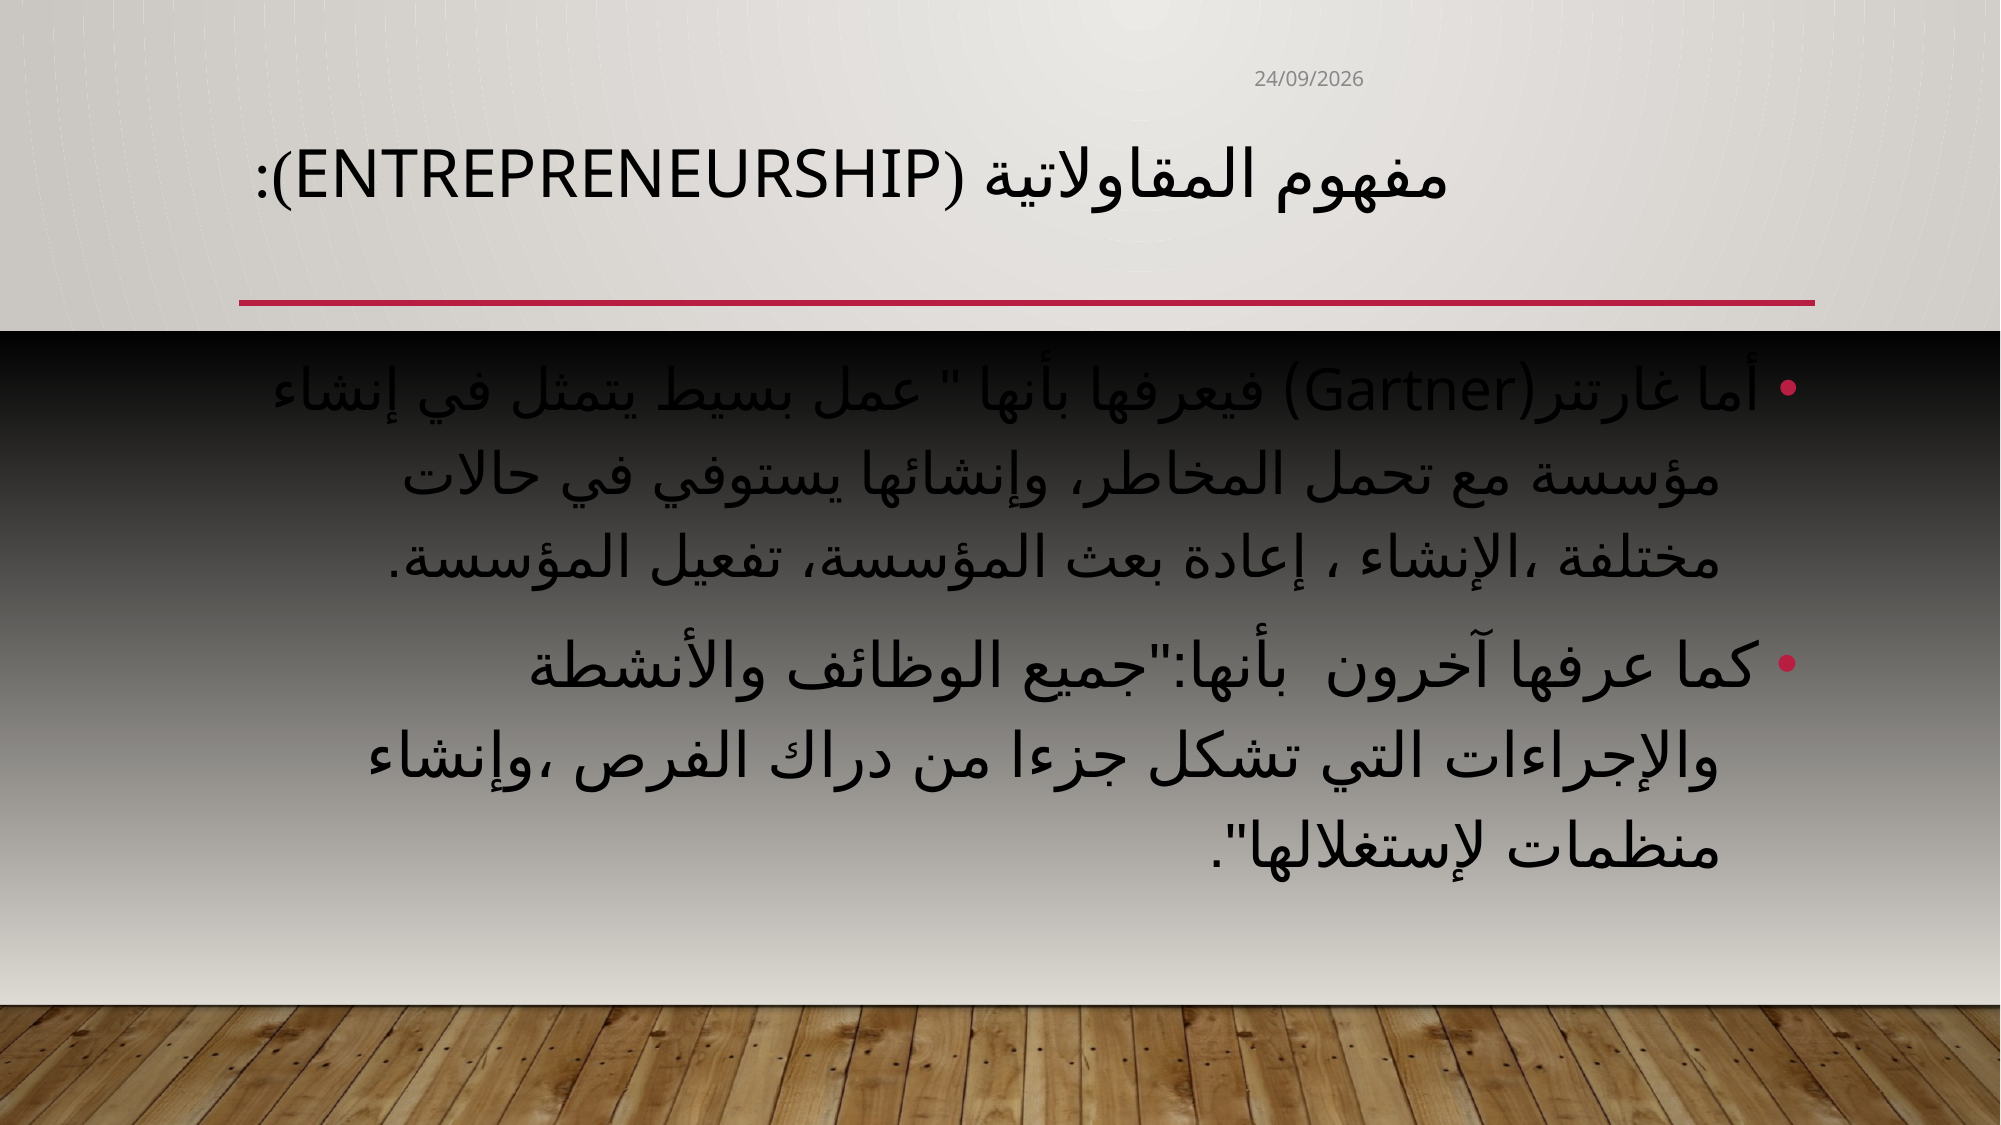

# مفهوم المقاولاتية (Entrepreneurship):
أما غارتنر(Gartner) فيعرفها بأنها " عمل بسيط يتمثل في إنشاء مؤسسة مع تحمل المخاطر، وإنشائها يستوفي في حالات مختلفة ،الإنشاء ، إعادة بعث المؤسسة، تفعيل المؤسسة.
كما عرفها آخرون بأنها:"جميع الوظائف والأنشطة والإجراءات التي تشكل جزءا من دراك الفرص ،وإنشاء منظمات لإستغلالها".